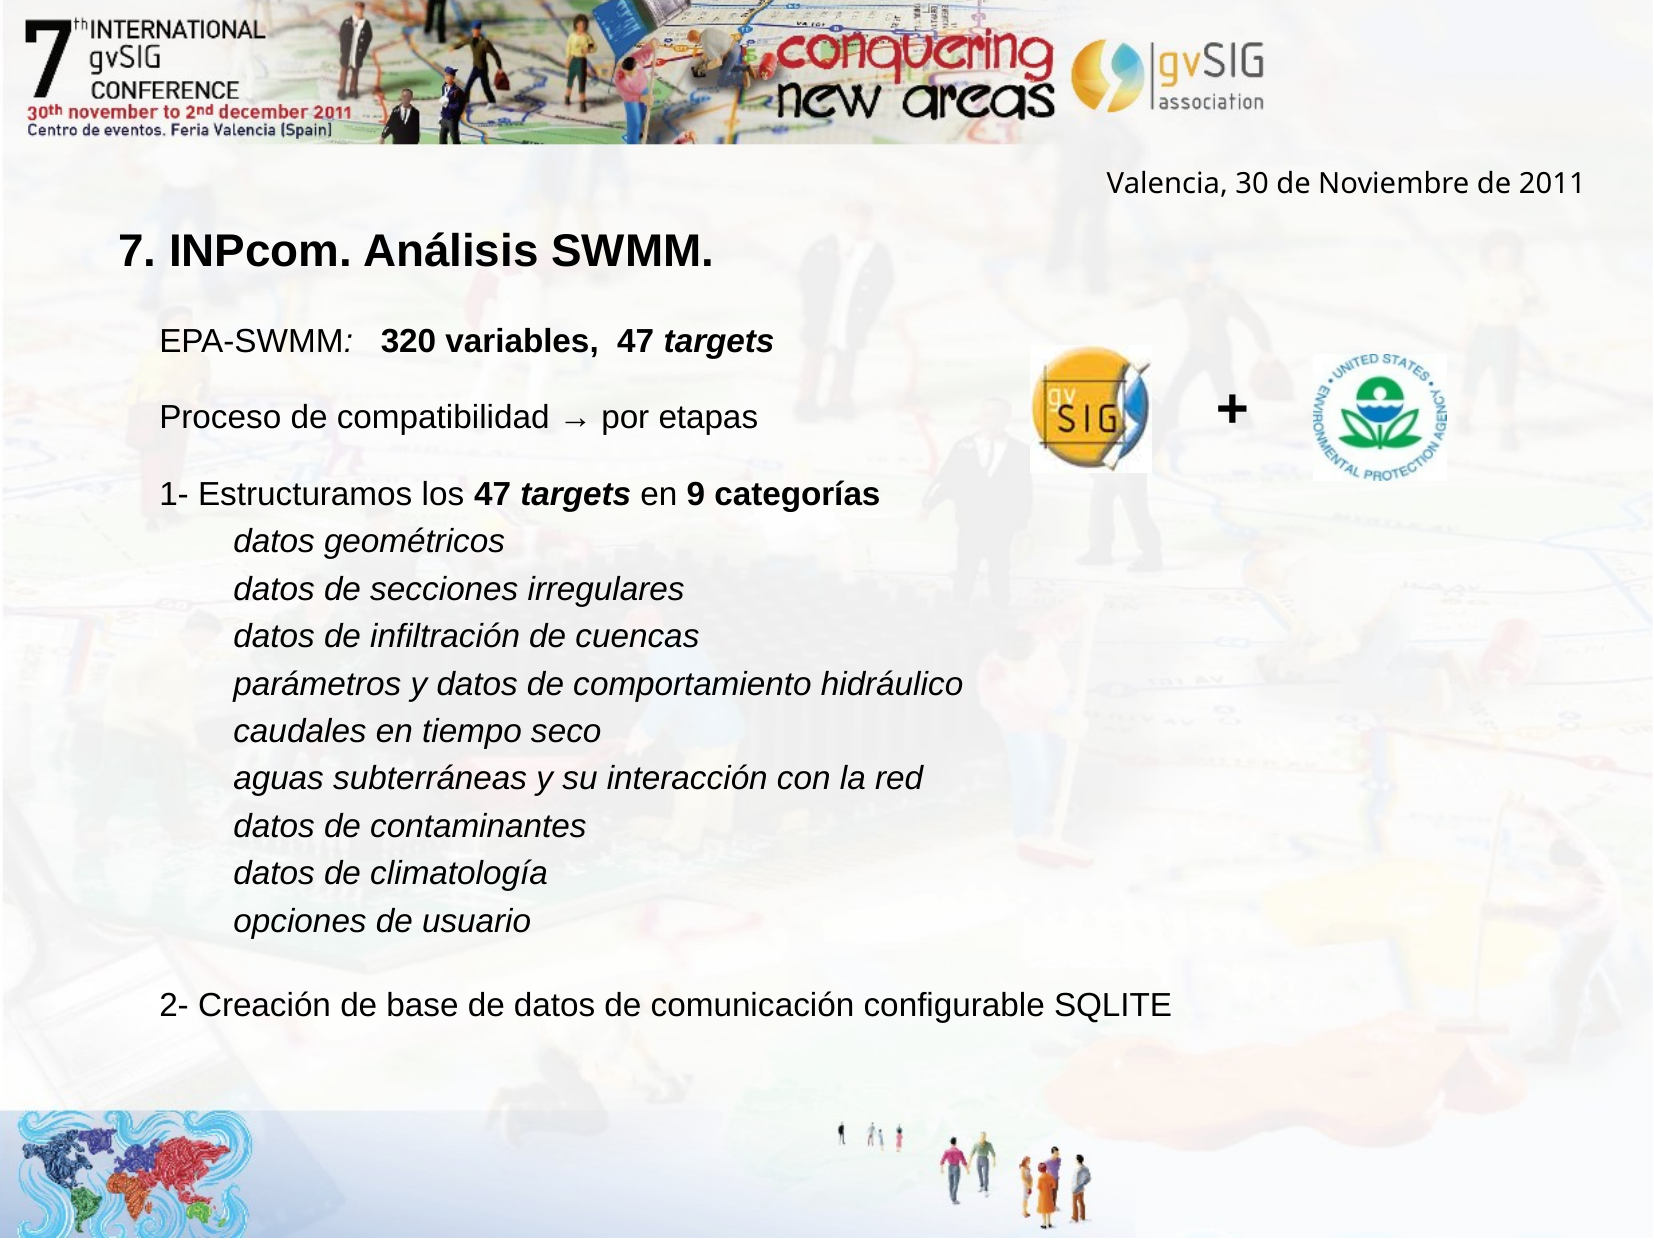

# Valencia, 30 de Noviembre de 2011
7. INPcom. Análisis SWMM.
EPA-SWMM: 	320 variables, 47 targets
Proceso de compatibilidad → por etapas
1- Estructuramos los 47 targets en 9 categorías
	datos geométricos
	datos de secciones irregulares
	datos de infiltración de cuencas
	parámetros y datos de comportamiento hidráulico
	caudales en tiempo seco
	aguas subterráneas y su interacción con la red
	datos de contaminantes
	datos de climatología
	opciones de usuario
2- Creación de base de datos de comunicación configurable SQLITE
+